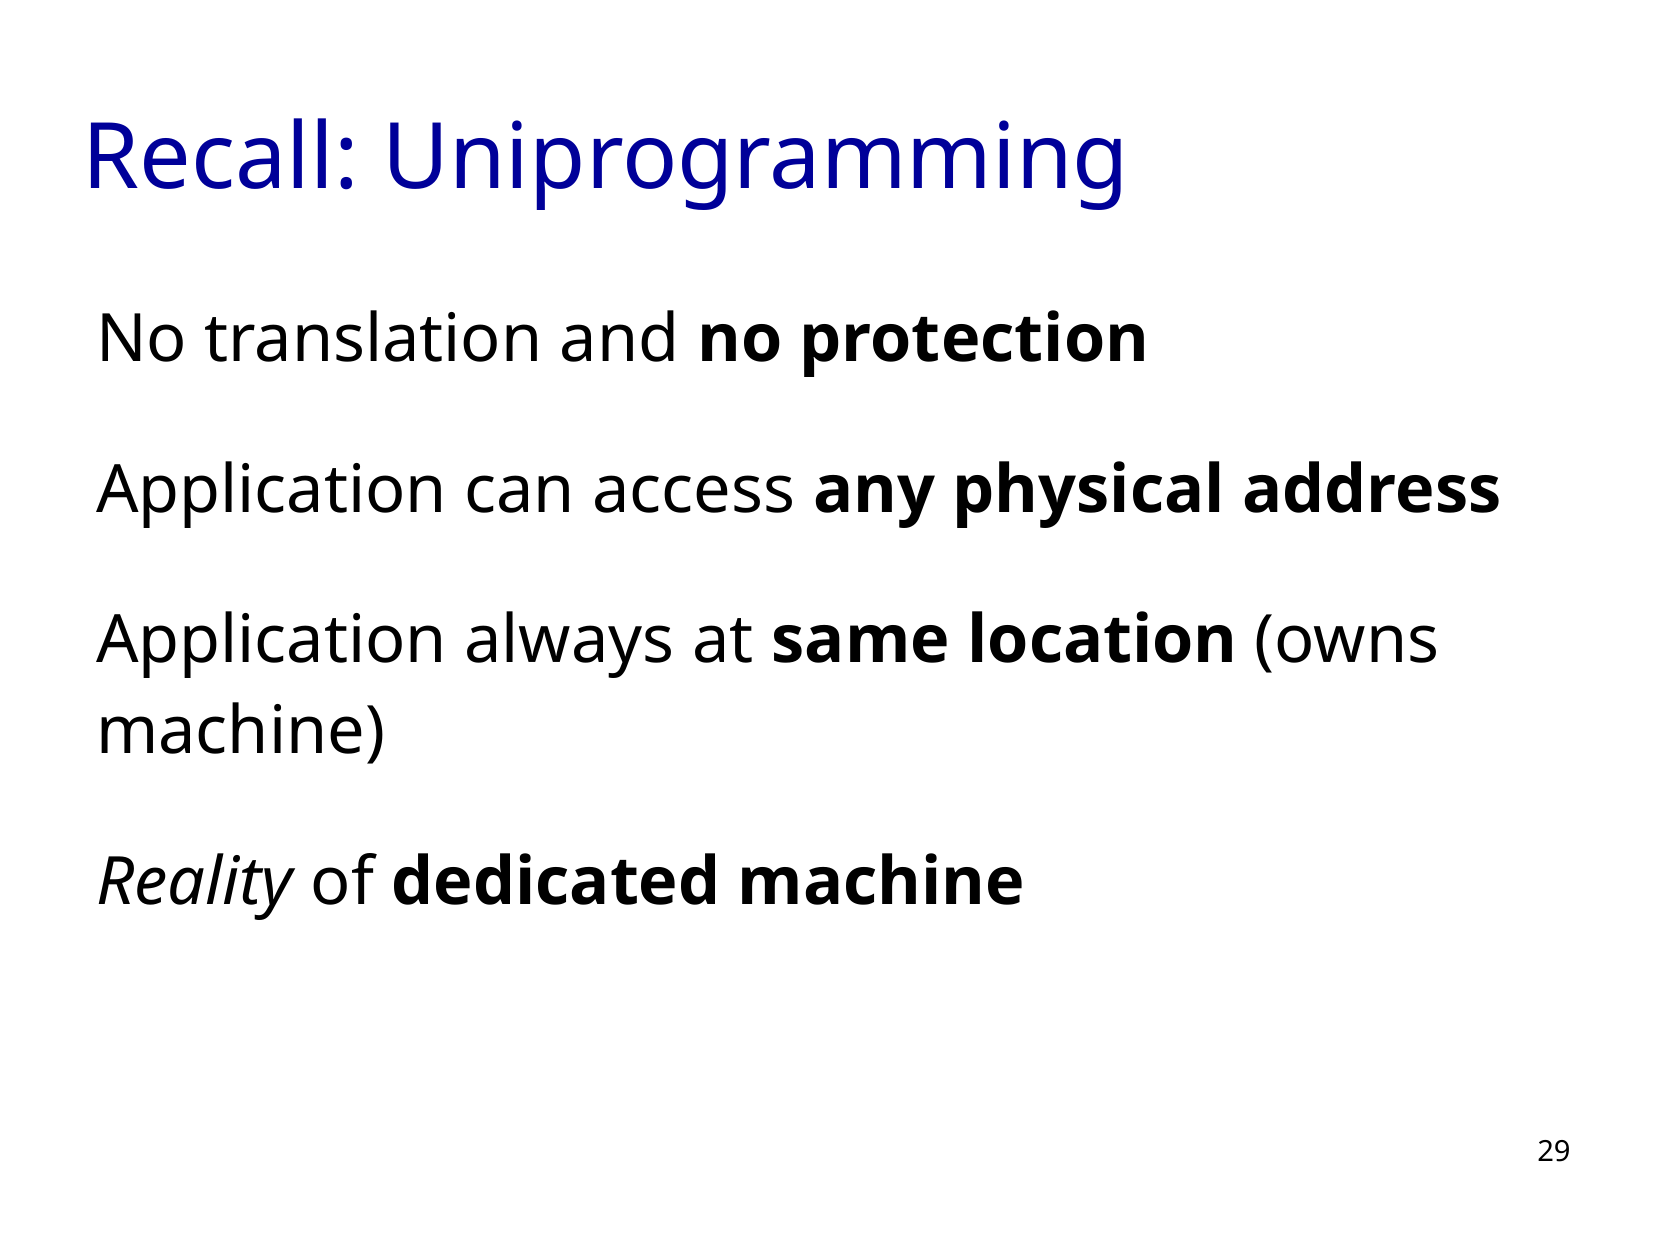

# Recall: Uniprogramming
No translation and no protection
Application can access any physical address
Application always at same location (owns machine)
Reality of dedicated machine
29